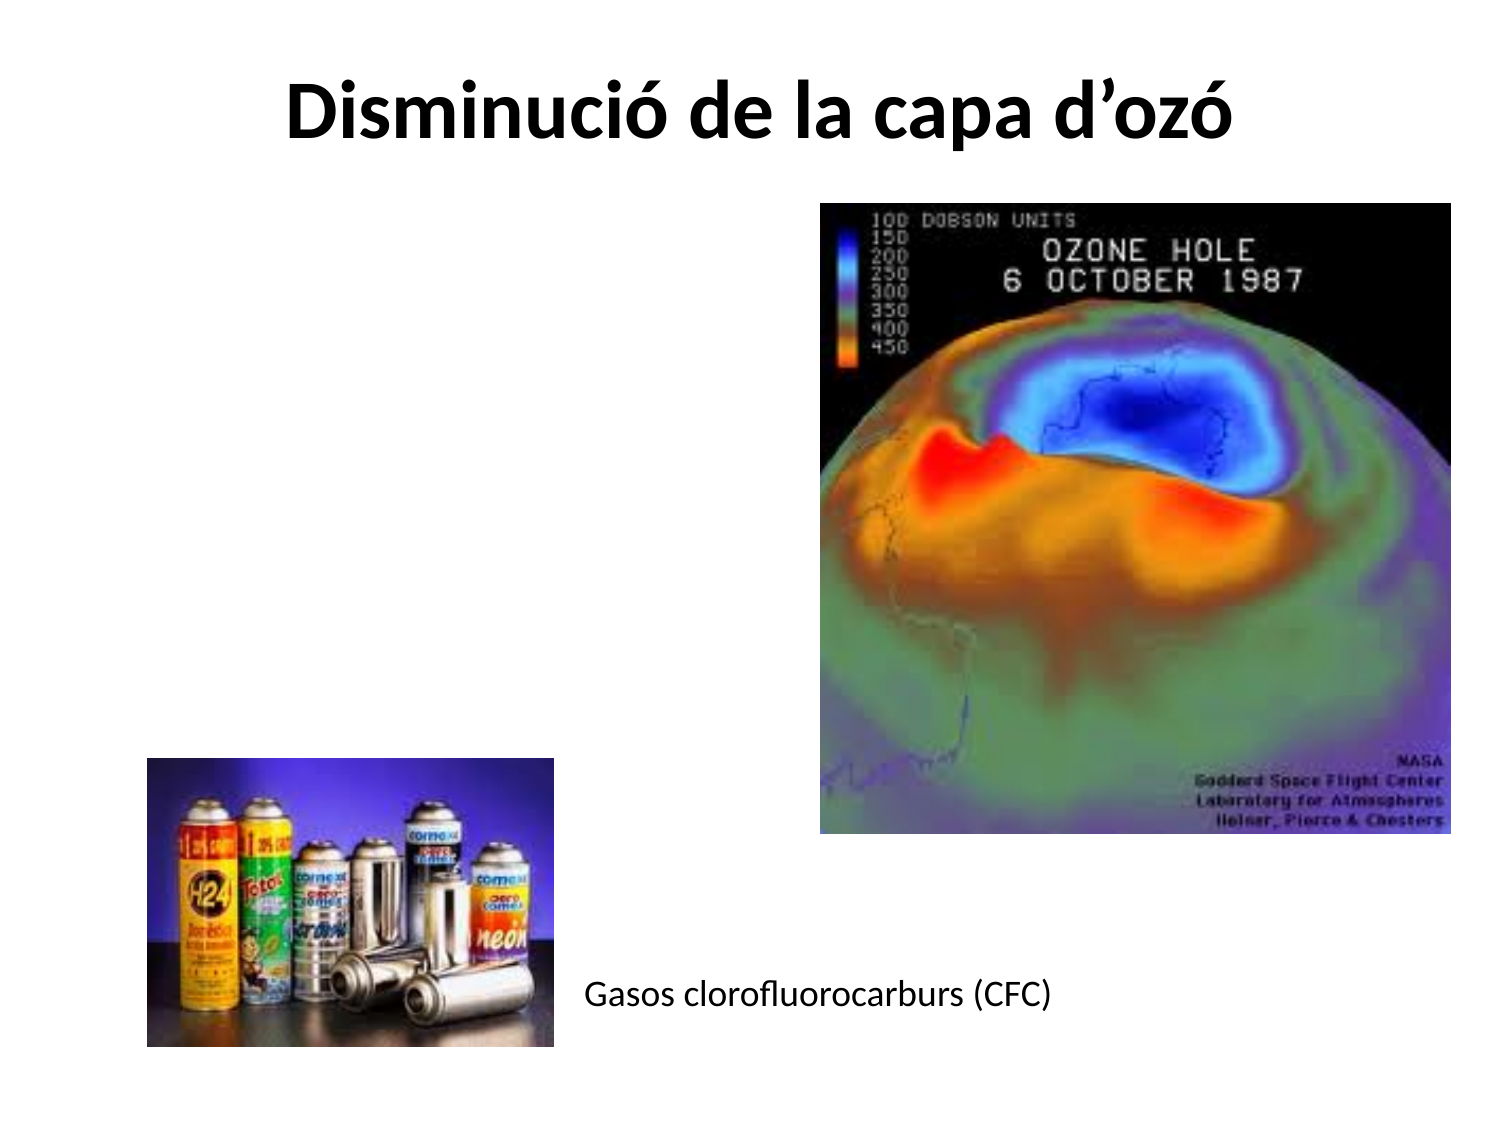

Disminució de la capa d’ozó
Gasos clorofluorocarburs (CFC)